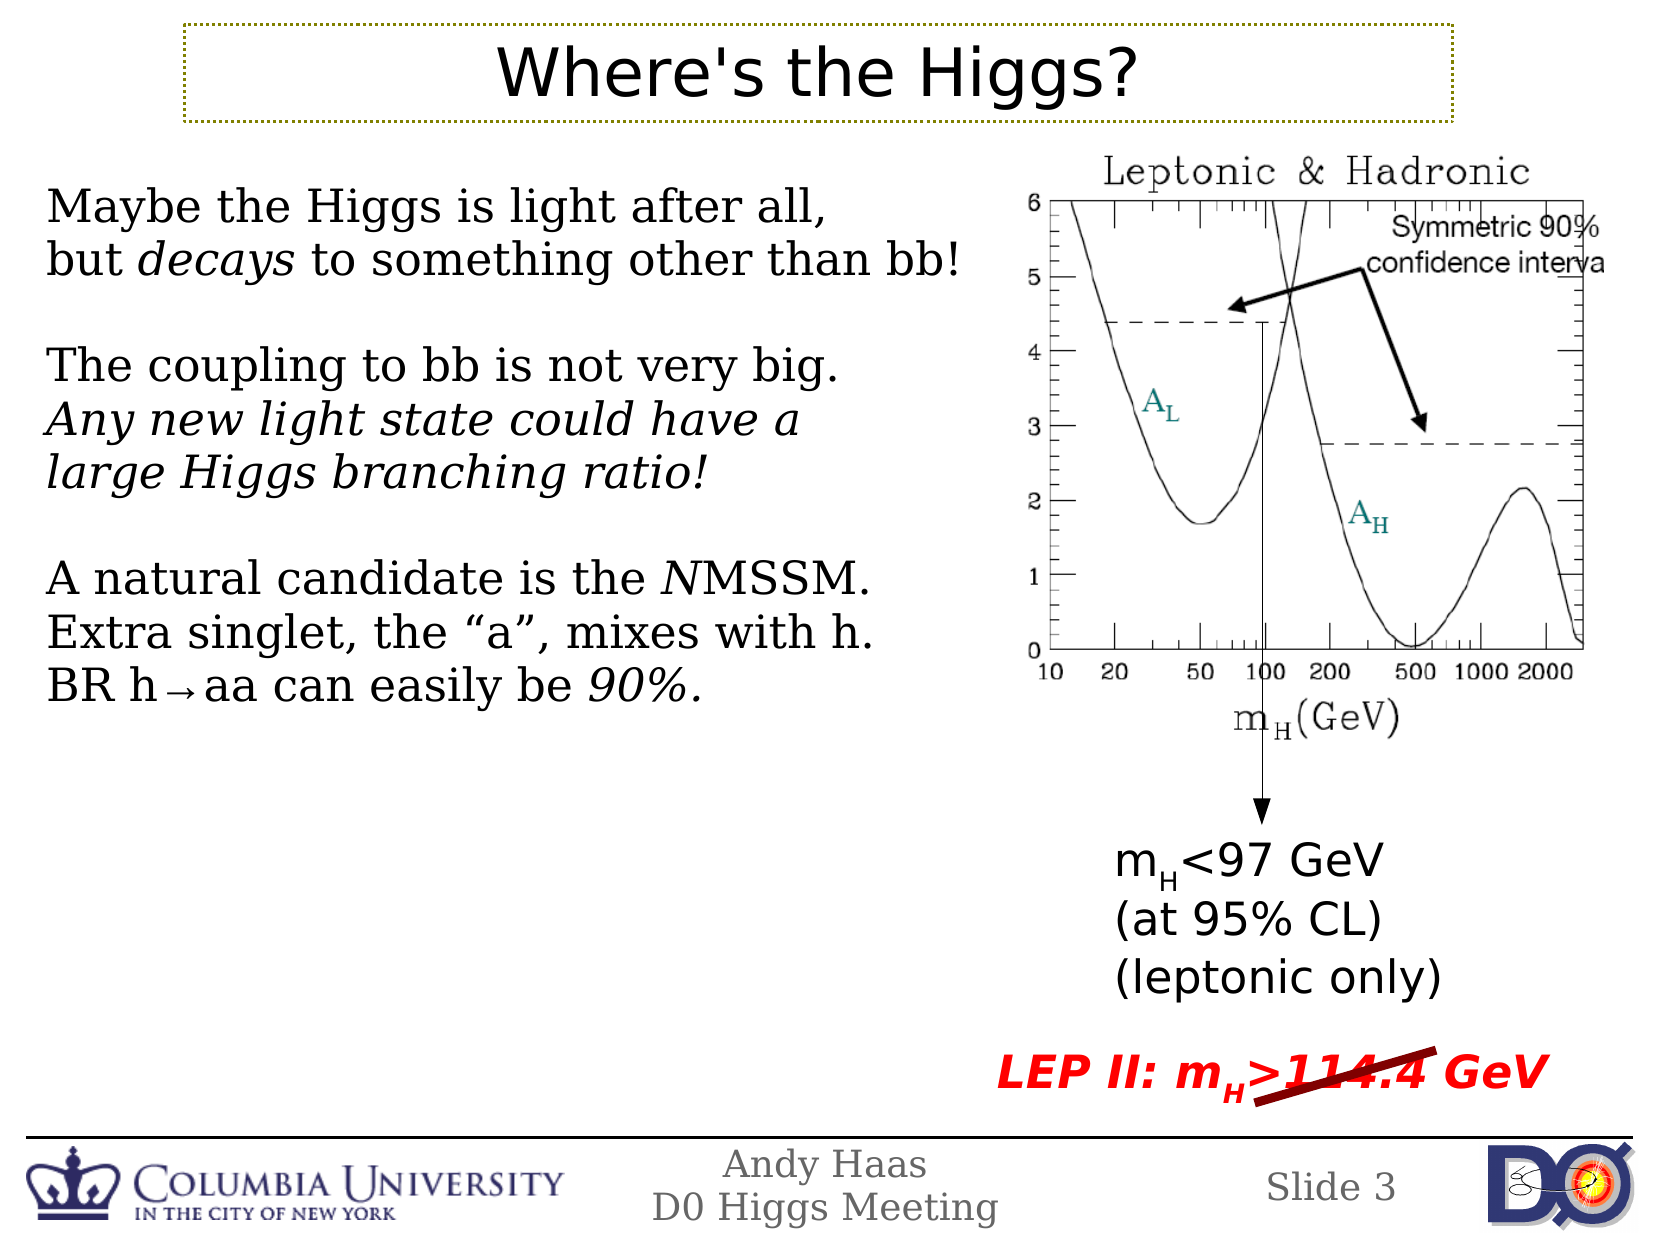

# Where's the Higgs?
Maybe the Higgs is light after all,
but decays to something other than bb!
The coupling to bb is not very big.
Any new light state could have a
large Higgs branching ratio!
A natural candidate is the NMSSM.
Extra singlet, the “a”, mixes with h.
BR h→aa can easily be 90%.
mH<97 GeV
(at 95% CL)
(leptonic only)
LEP II: mH>114.4 GeV